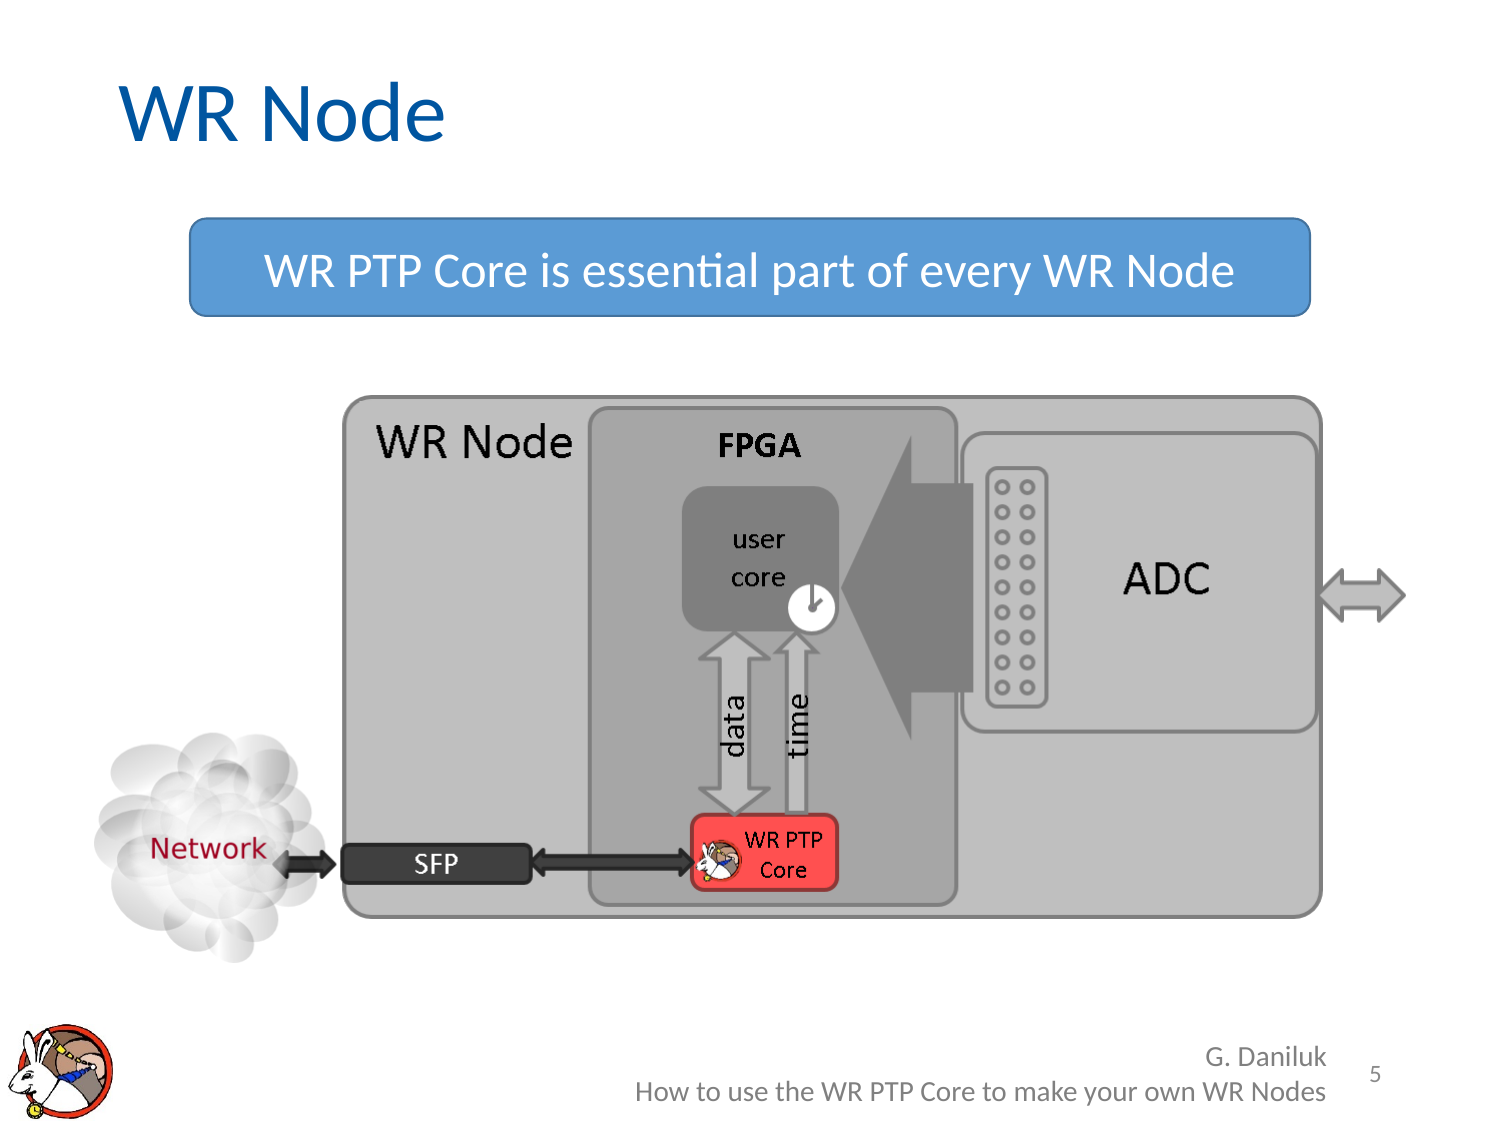

# WR Node
WR PTP Core is essential part of every WR Node
G. Daniluk
How to use the WR PTP Core to make your own WR Nodes